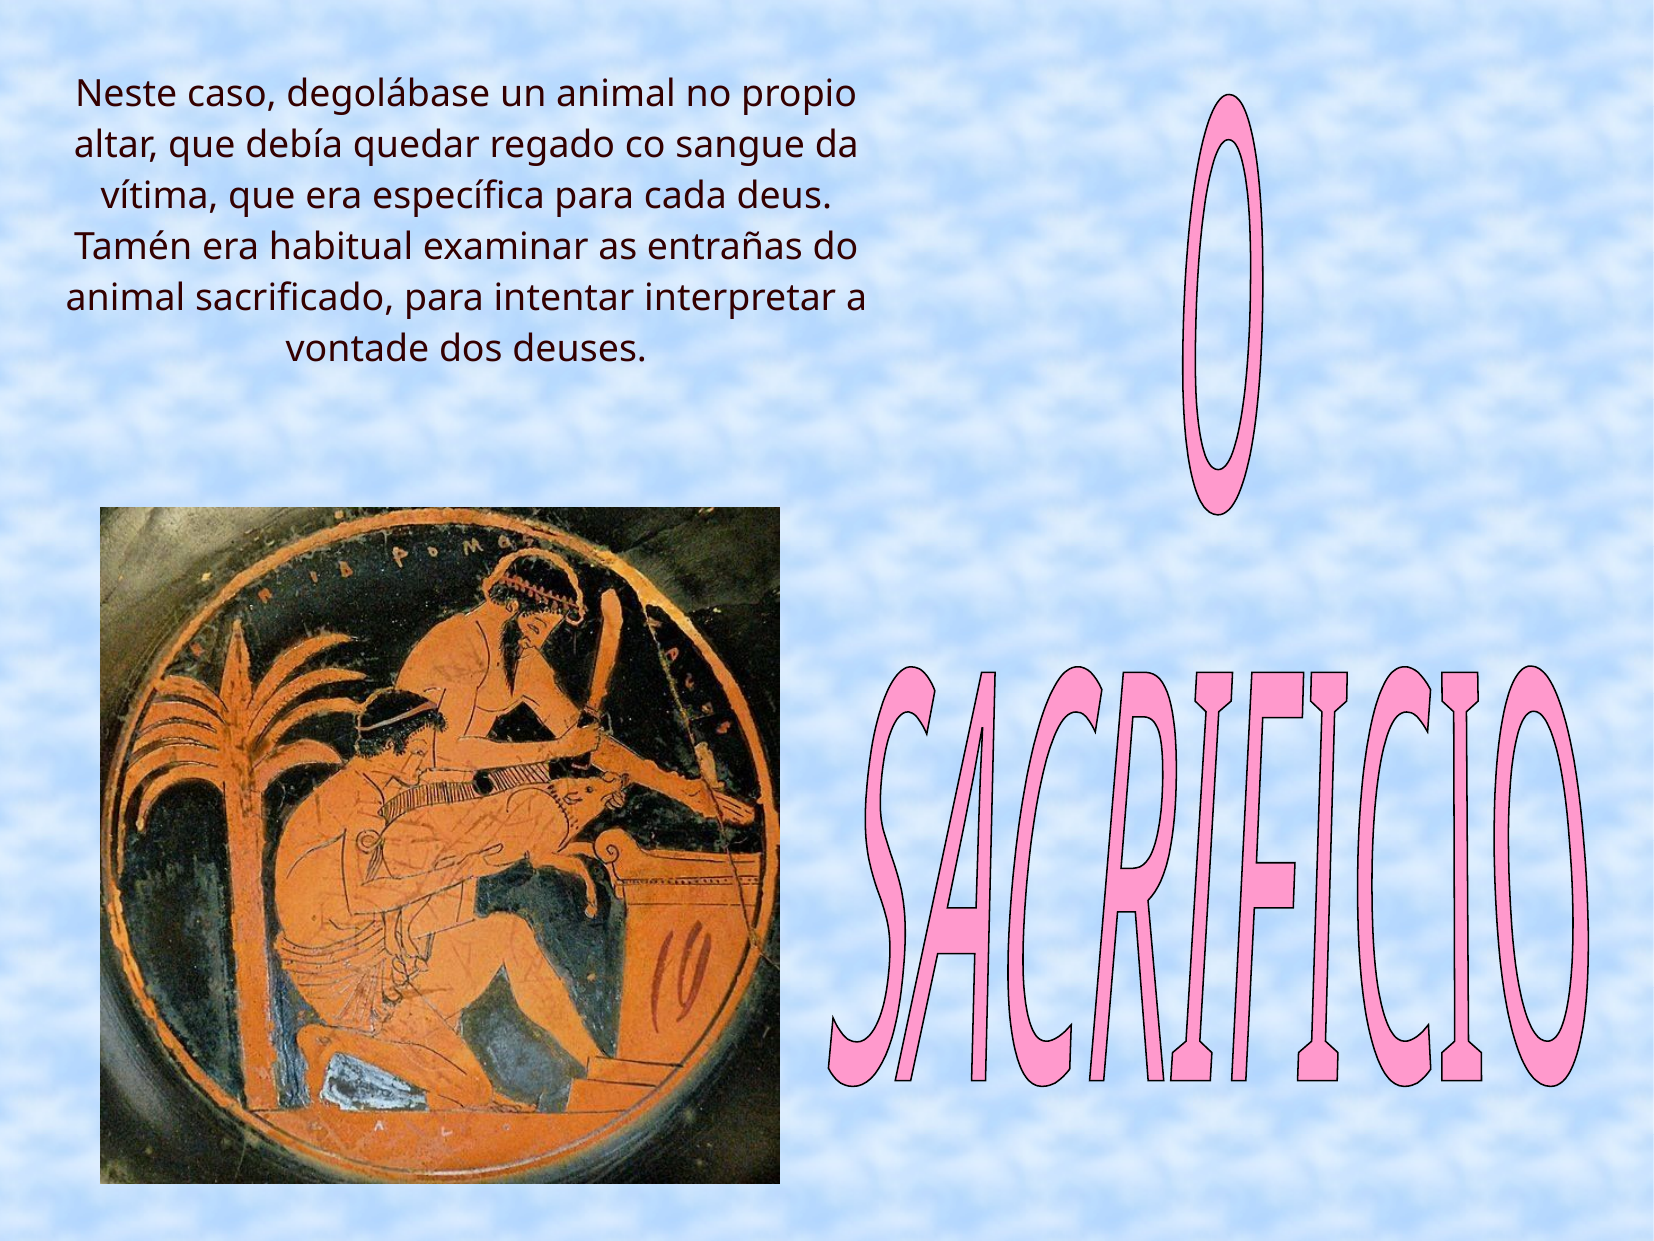

Neste caso, degolábase un animal no propio altar, que debía quedar regado co sangue da vítima, que era específica para cada deus. Tamén era habitual examinar as entrañas do animal sacrificado, para intentar interpretar a vontade dos deuses.
O
SACRIFICIO